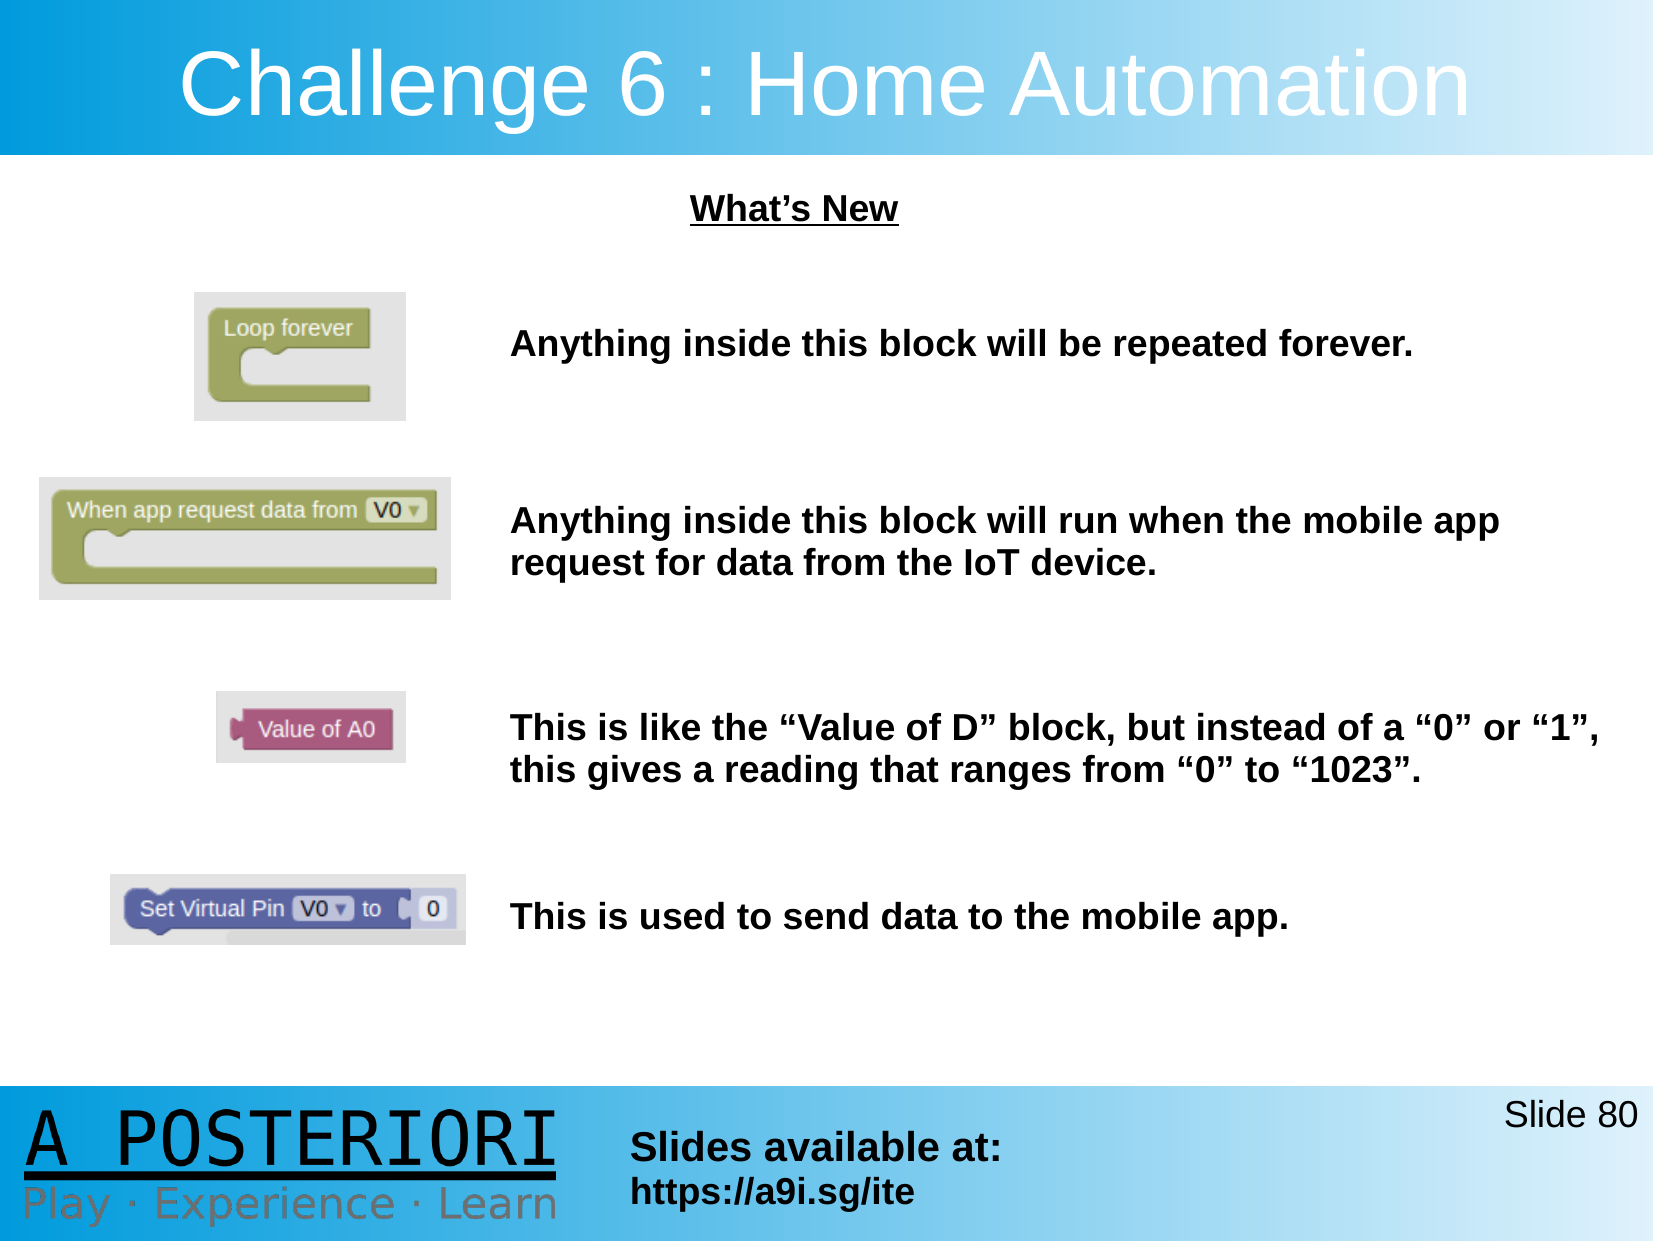

# Challenge 6 : Home Automation
What’s New
Anything inside this block will be repeated forever.
Anything inside this block will run when the mobile app request for data from the IoT device.
This is like the “Value of D” block, but instead of a “0” or “1”, this gives a reading that ranges from “0” to “1023”.
This is used to send data to the mobile app.